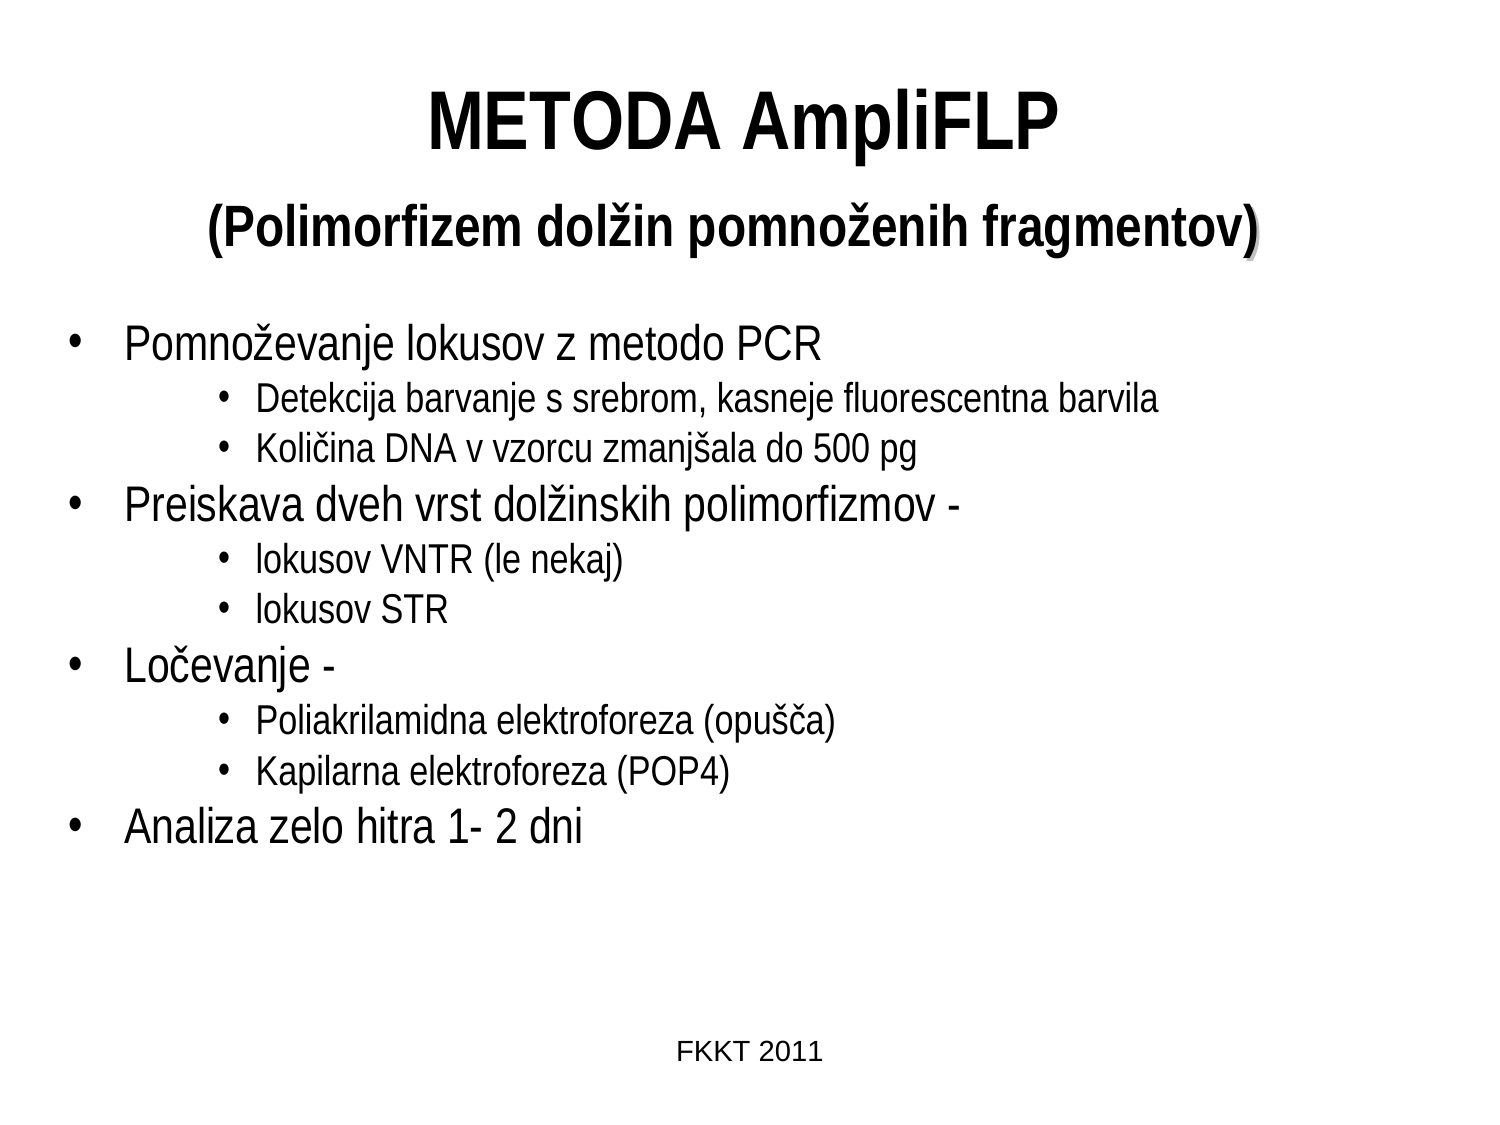

# METODA AmpliFLP (Polimorfizem dolžin pomnoženih fragmentov)
Pomnoževanje lokusov z metodo PCR
Detekcija barvanje s srebrom, kasneje fluorescentna barvila
Količina DNA v vzorcu zmanjšala do 500 pg
Preiskava dveh vrst dolžinskih polimorfizmov -
lokusov VNTR (le nekaj)
lokusov STR
Ločevanje -
Poliakrilamidna elektroforeza (opušča)
Kapilarna elektroforeza (POP4)
Analiza zelo hitra 1- 2 dni
FKKT 2011